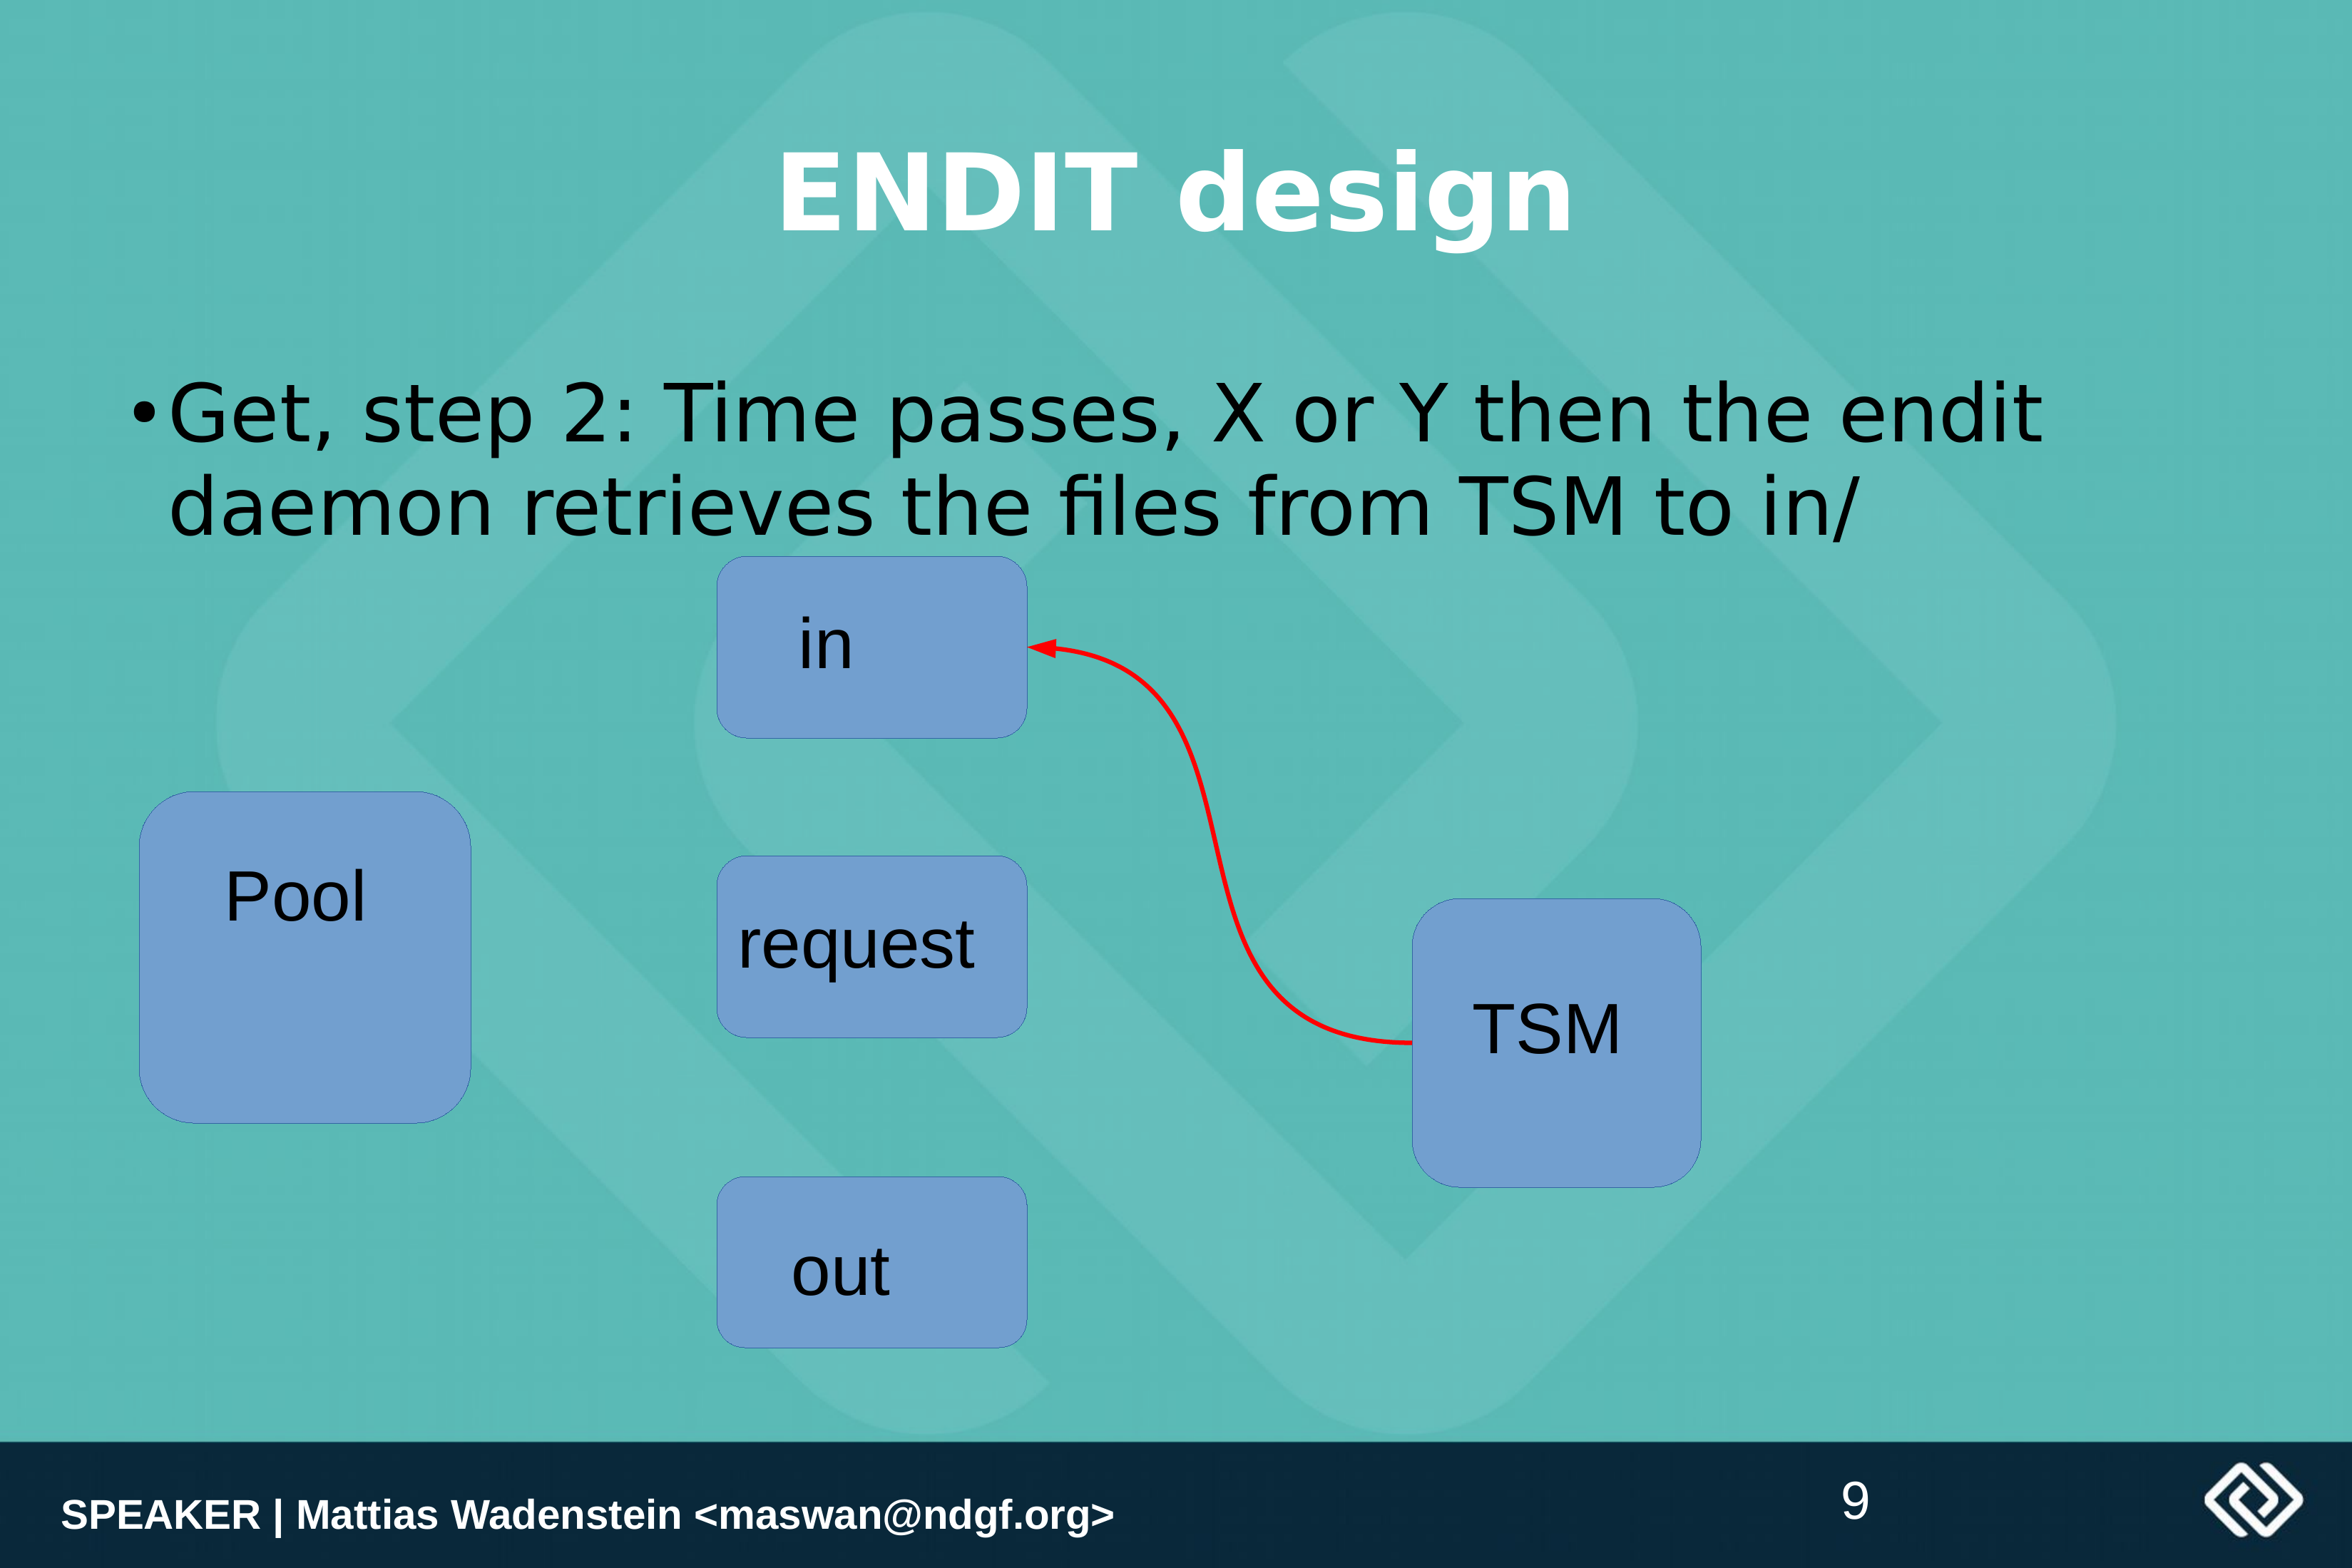

# ENDIT design
Get, step 2: Time passes, X or Y then the endit daemon retrieves the files from TSM to in/
in
Pool
request
TSM
out